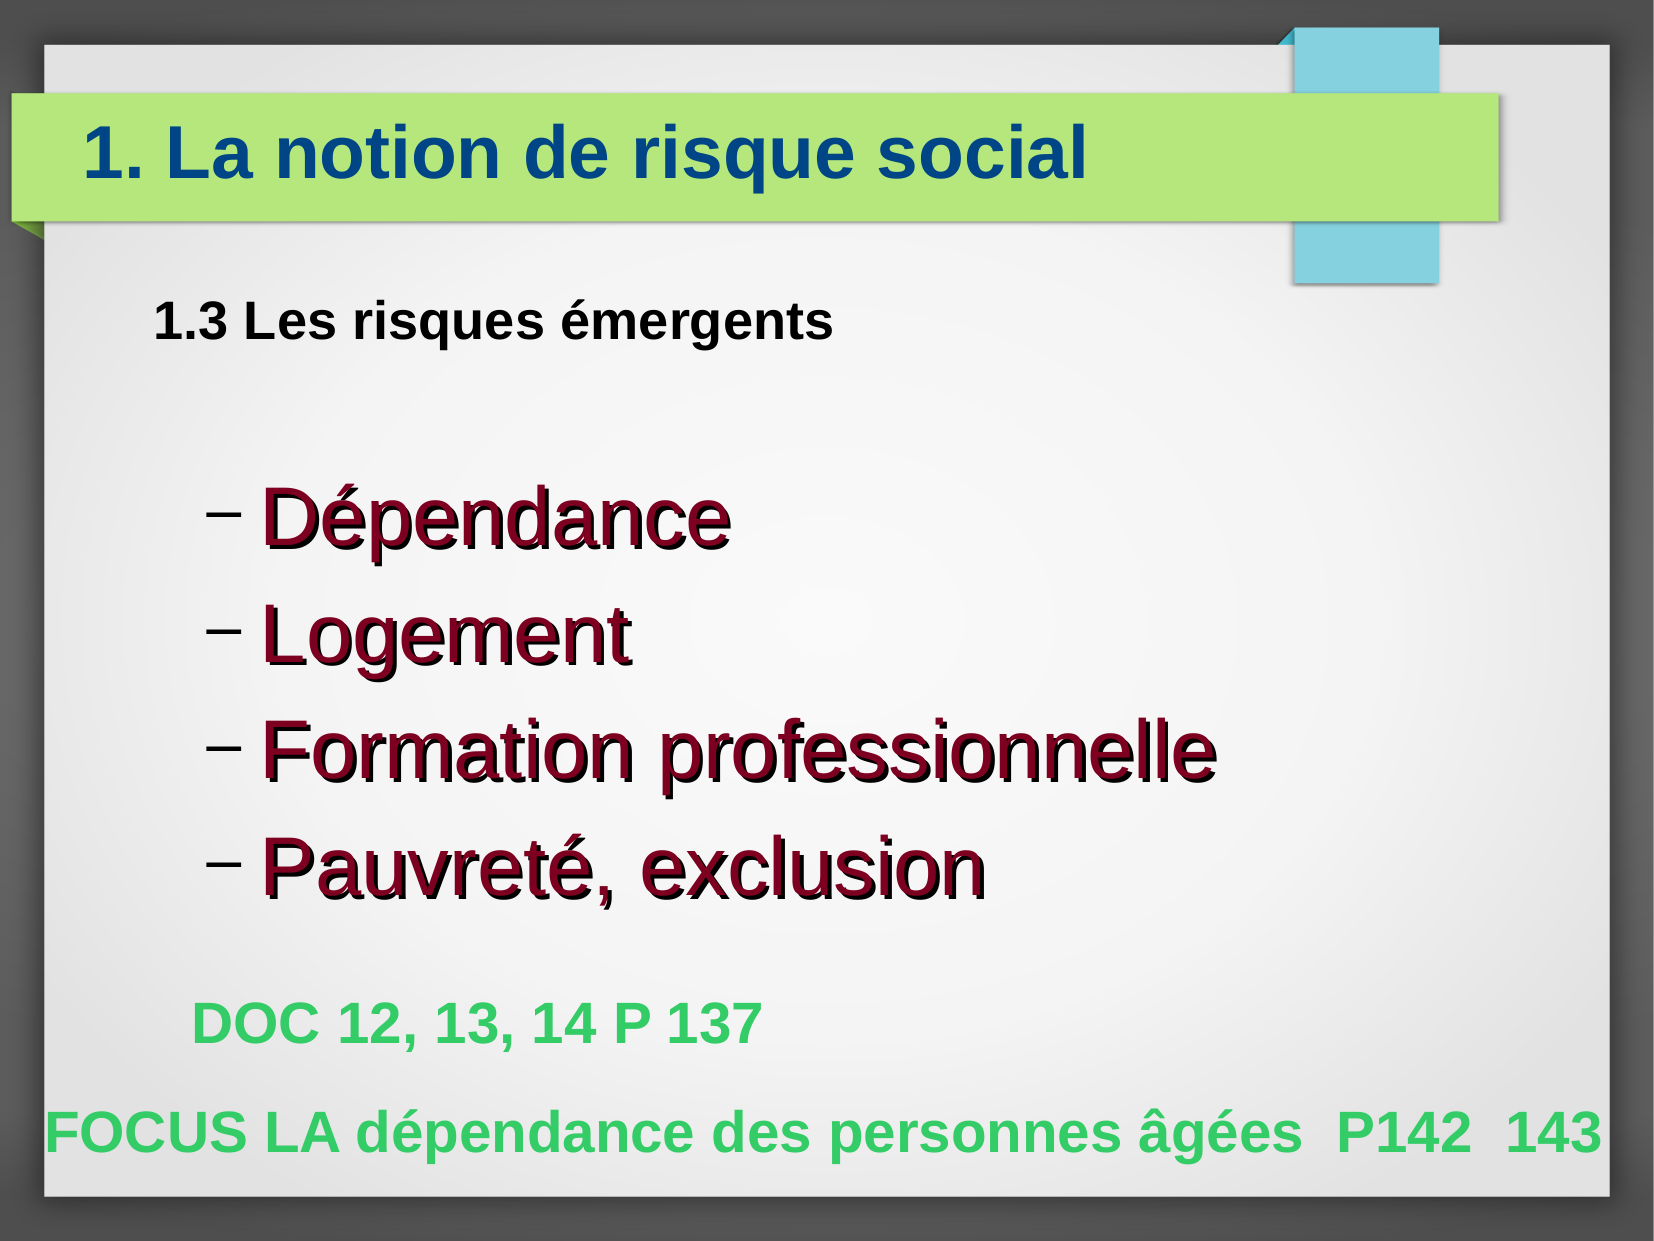

# 1. La notion de risque social
1.3 Les risques émergents
Dépendance
Logement
Formation professionnelle
Pauvreté, exclusion
DOC 12, 13, 14 P 137
FOCUS LA dépendance des personnes âgées P142  143